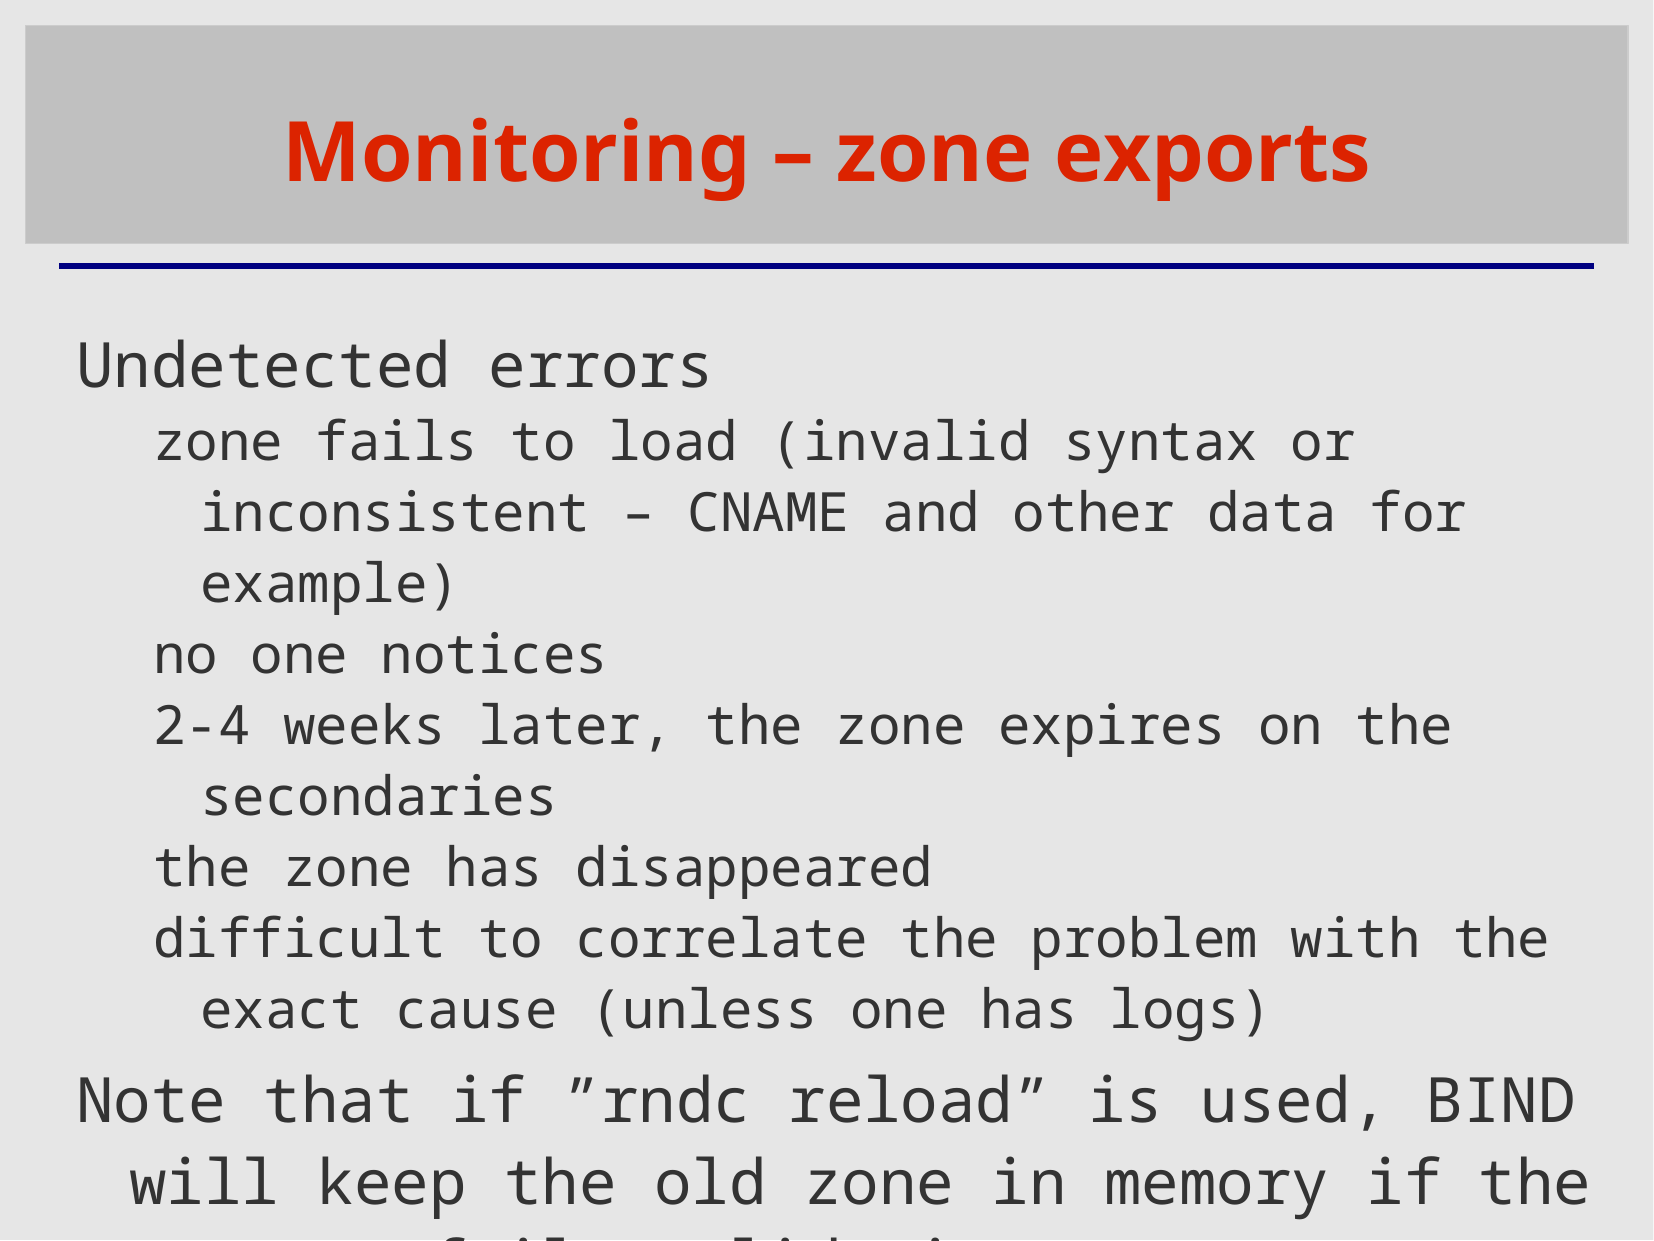

# Monitoring – zone exports
Undetected errors
zone fails to load (invalid syntax or inconsistent – CNAME and other data for example)
no one notices
2-4 weeks later, the zone expires on the secondaries
the zone has disappeared
difficult to correlate the problem with the exact cause (unless one has logs)
Note that if ”rndc reload” is used, BIND will keep the old zone in memory if the new one fails validation